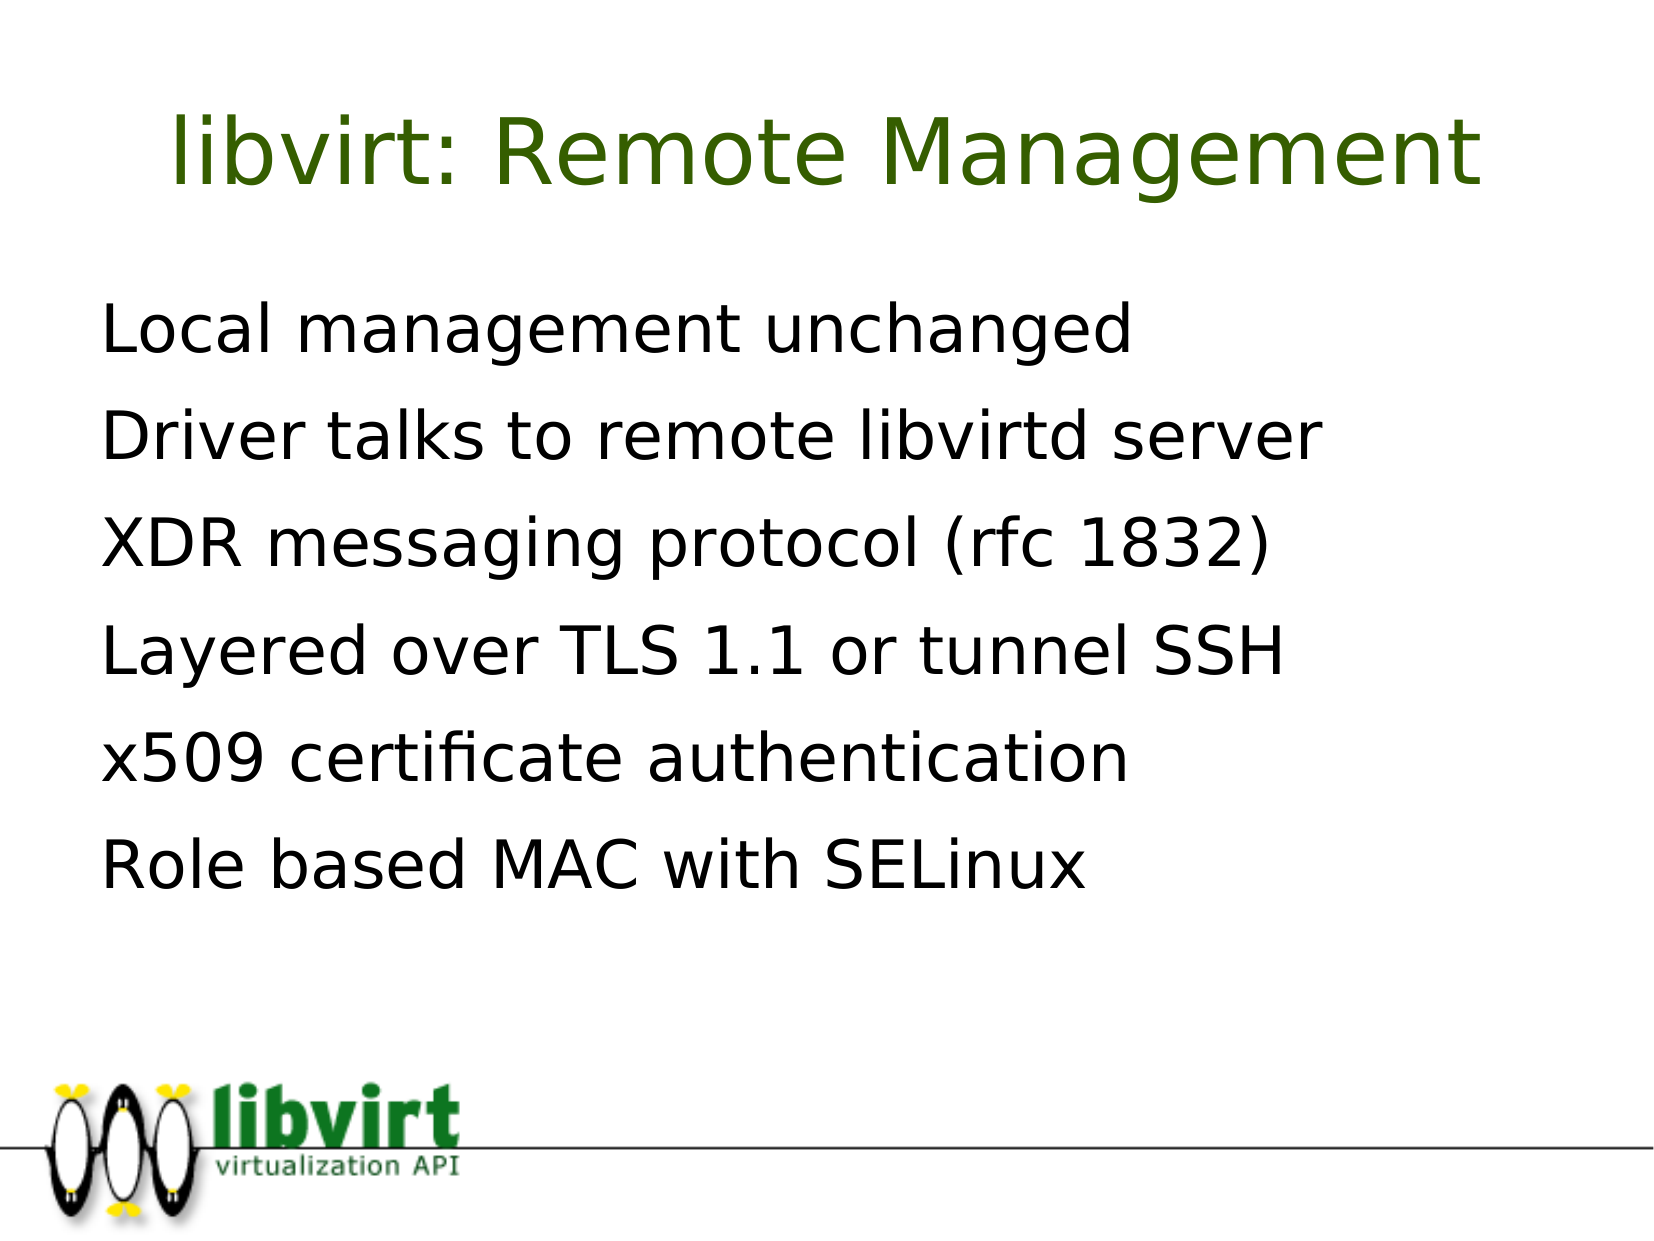

# libvirt: Remote Management
Local management unchanged
Driver talks to remote libvirtd server
XDR messaging protocol (rfc 1832)
Layered over TLS 1.1 or tunnel SSH
x509 certificate authentication
Role based MAC with SELinux